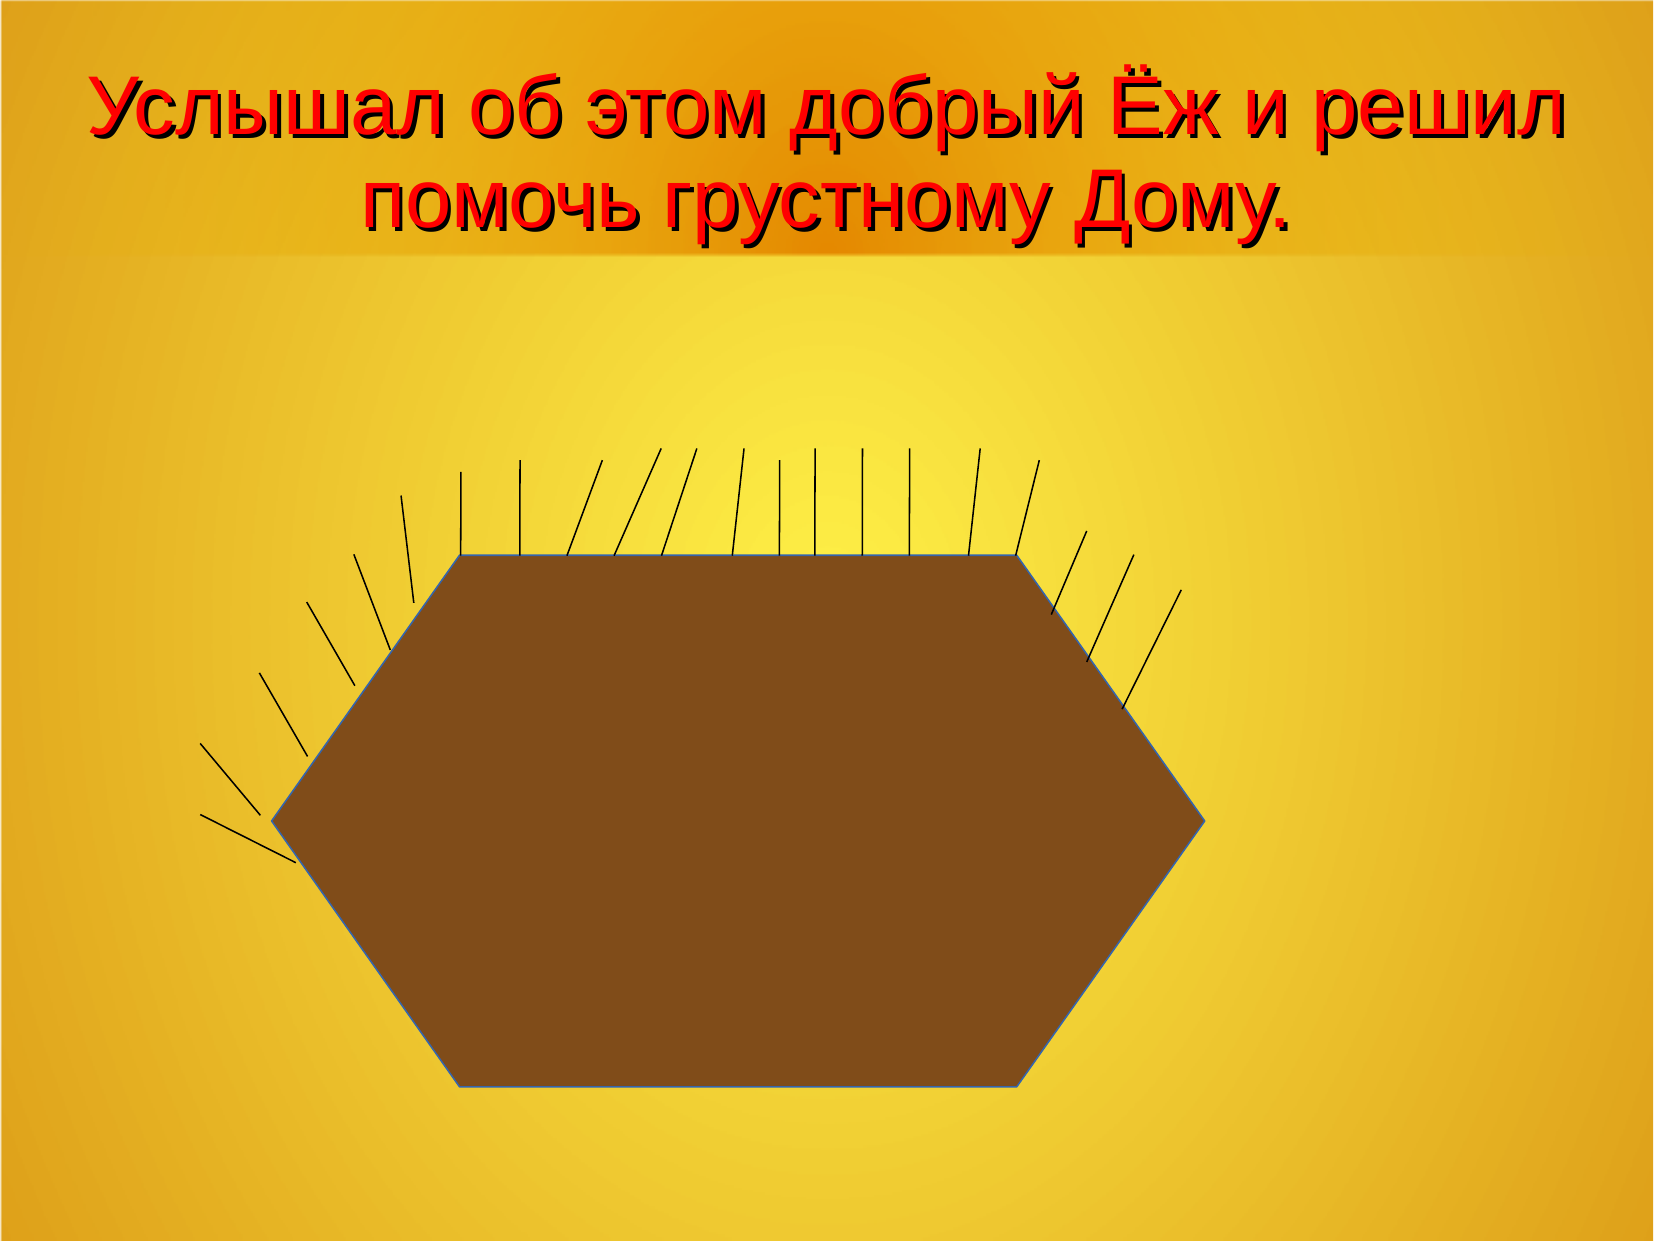

# Услышал об этом добрый Ёж и решил помочь грустному Дому.